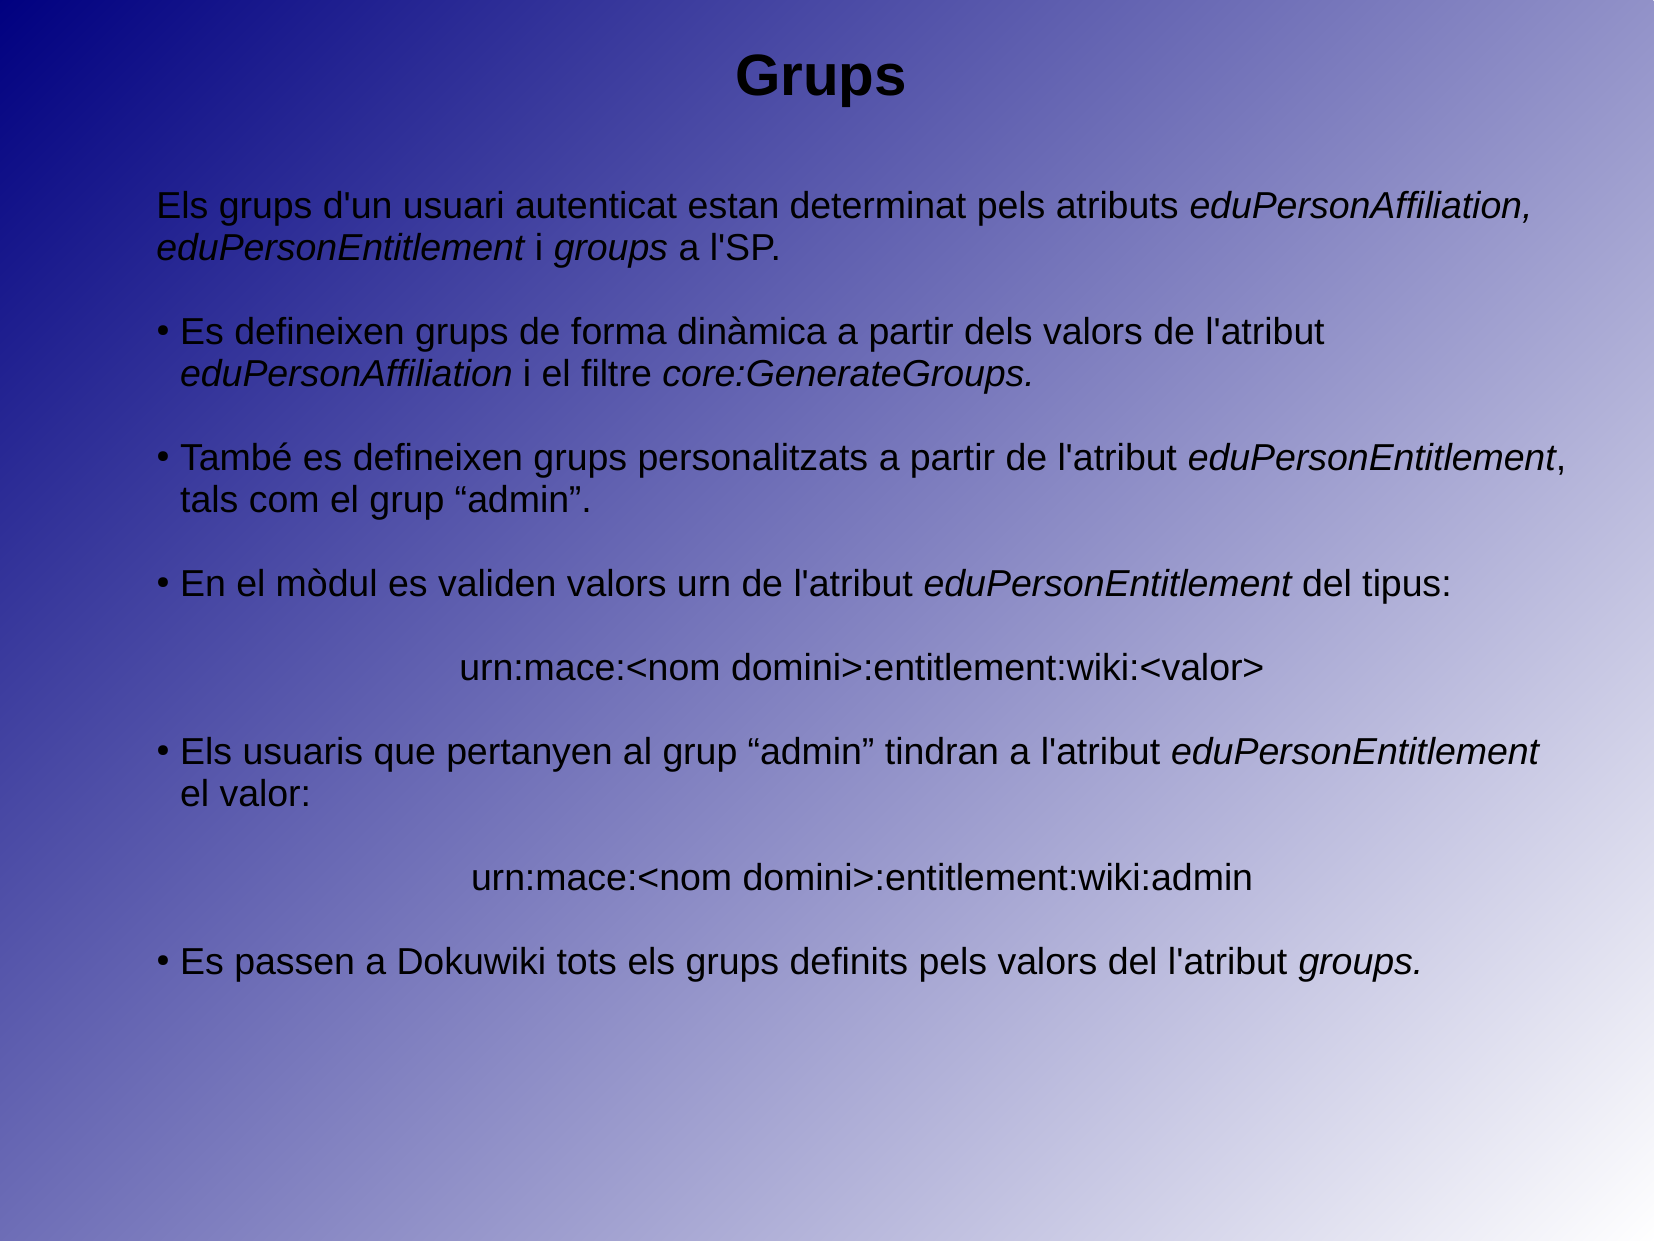

Grups
Els grups d'un usuari autenticat estan determinat pels atributs eduPersonAffiliation, eduPersonEntitlement i groups a l'SP.
 Es defineixen grups de forma dinàmica a partir dels valors de l'atribut eduPersonAffiliation i el filtre core:GenerateGroups.
 També es defineixen grups personalitzats a partir de l'atribut eduPersonEntitlement, tals com el grup “admin”.
 En el mòdul es validen valors urn de l'atribut eduPersonEntitlement del tipus:
urn:mace:<nom domini>:entitlement:wiki:<valor>
 Els usuaris que pertanyen al grup “admin” tindran a l'atribut eduPersonEntitlement el valor:
urn:mace:<nom domini>:entitlement:wiki:admin
 Es passen a Dokuwiki tots els grups definits pels valors del l'atribut groups.